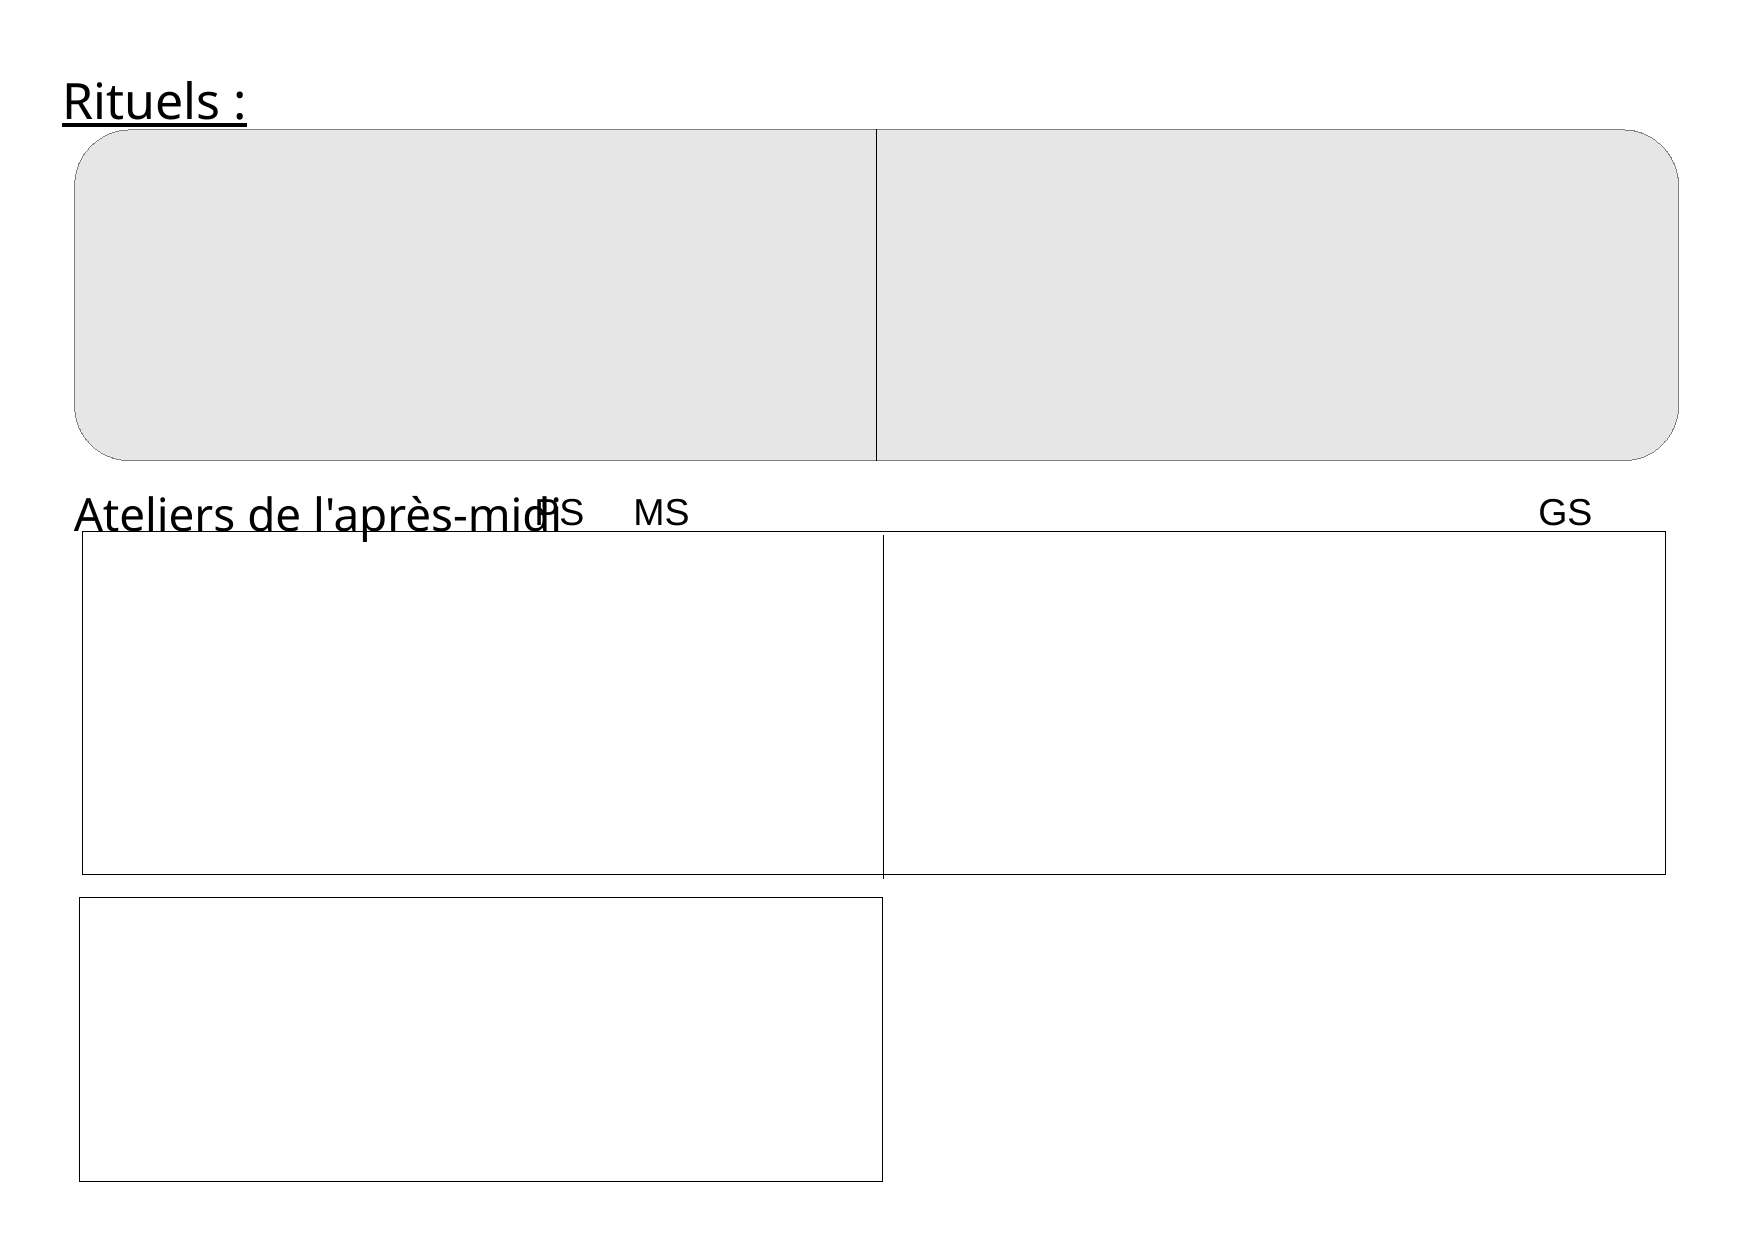

Rituels :
Ateliers de l'après-midi
PS
MS
GS